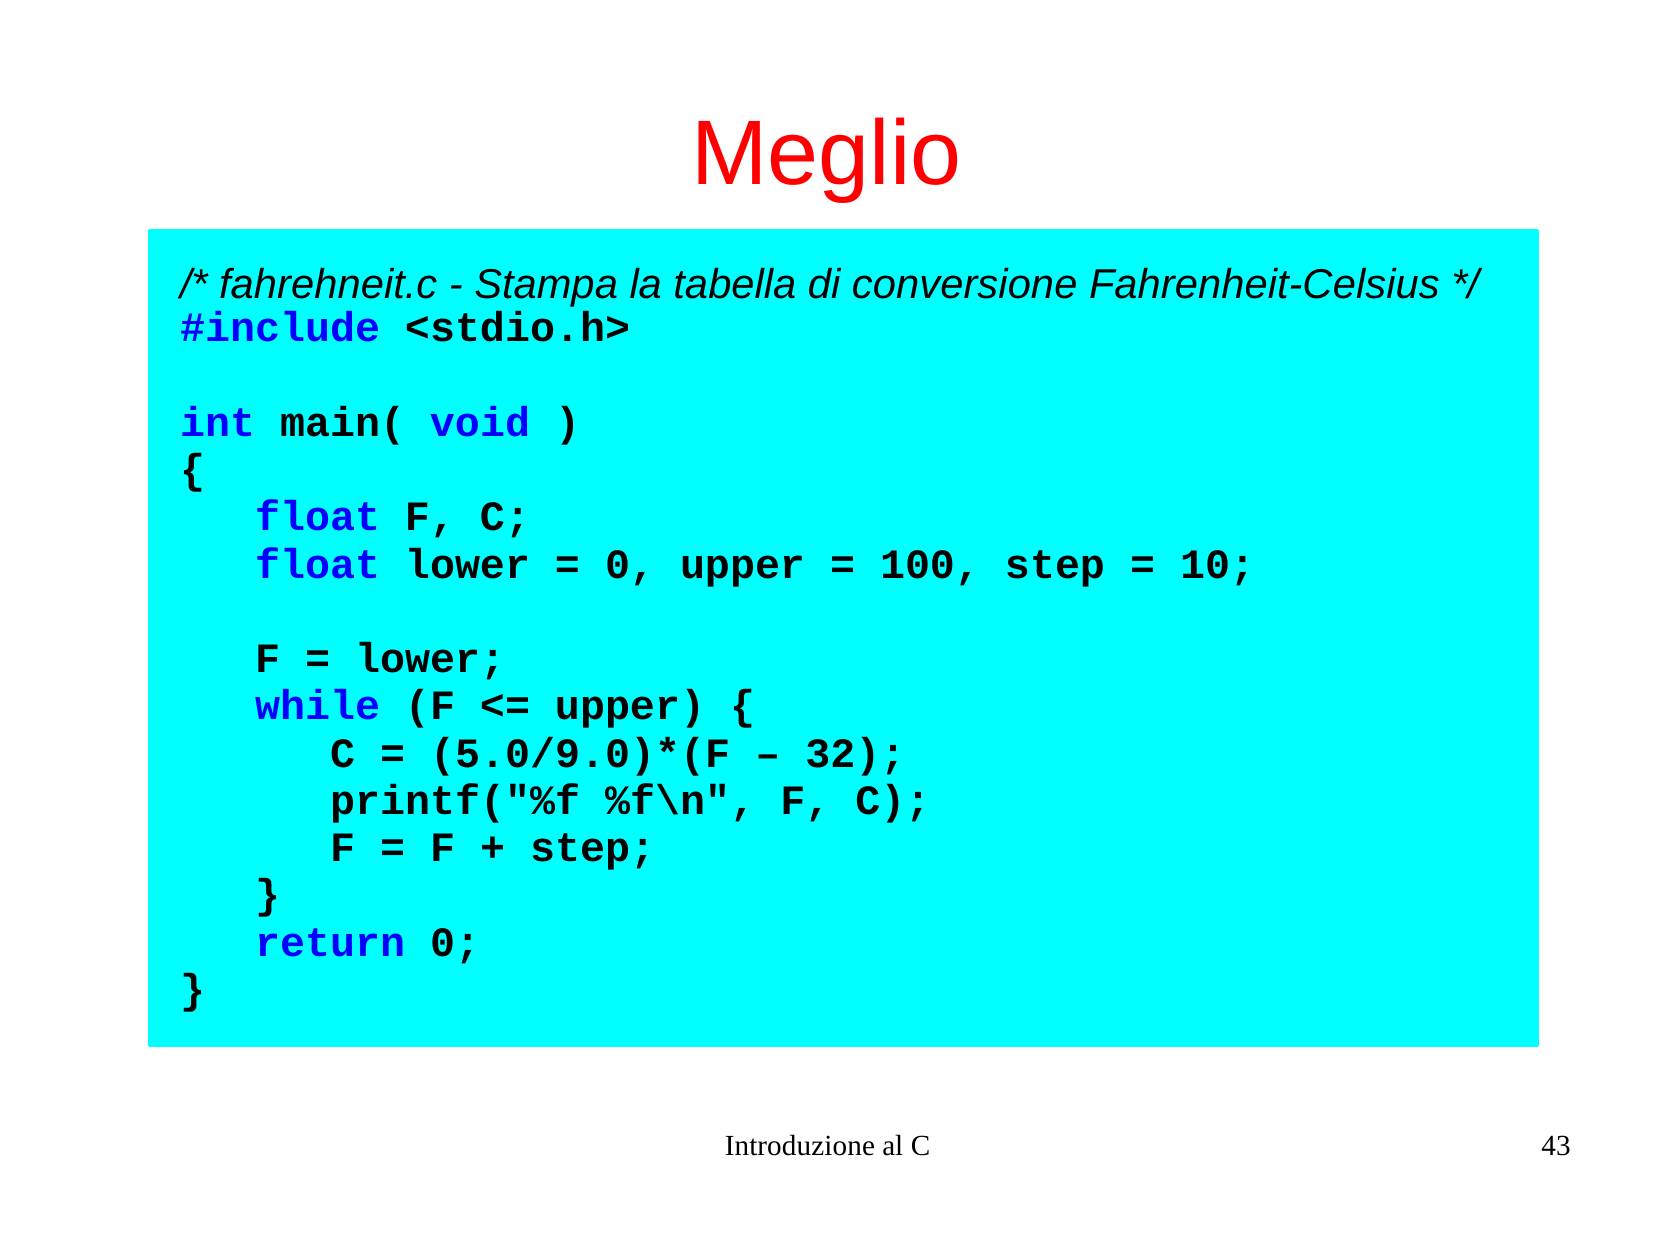

# Meglio
/* fahrehneit.c - Stampa la tabella di conversione Fahrenheit-Celsius */
#include <stdio.h>
int main( void )
{
	float F, C;
	float lower = 0, upper = 100, step = 10;
	F = lower;
	while (F <= upper) {
		C = (5.0/9.0)*(F – 32);
		printf("%f %f\n", F, C);
		F = F + step;
	}
	return 0;
}
Introduzione al C
43